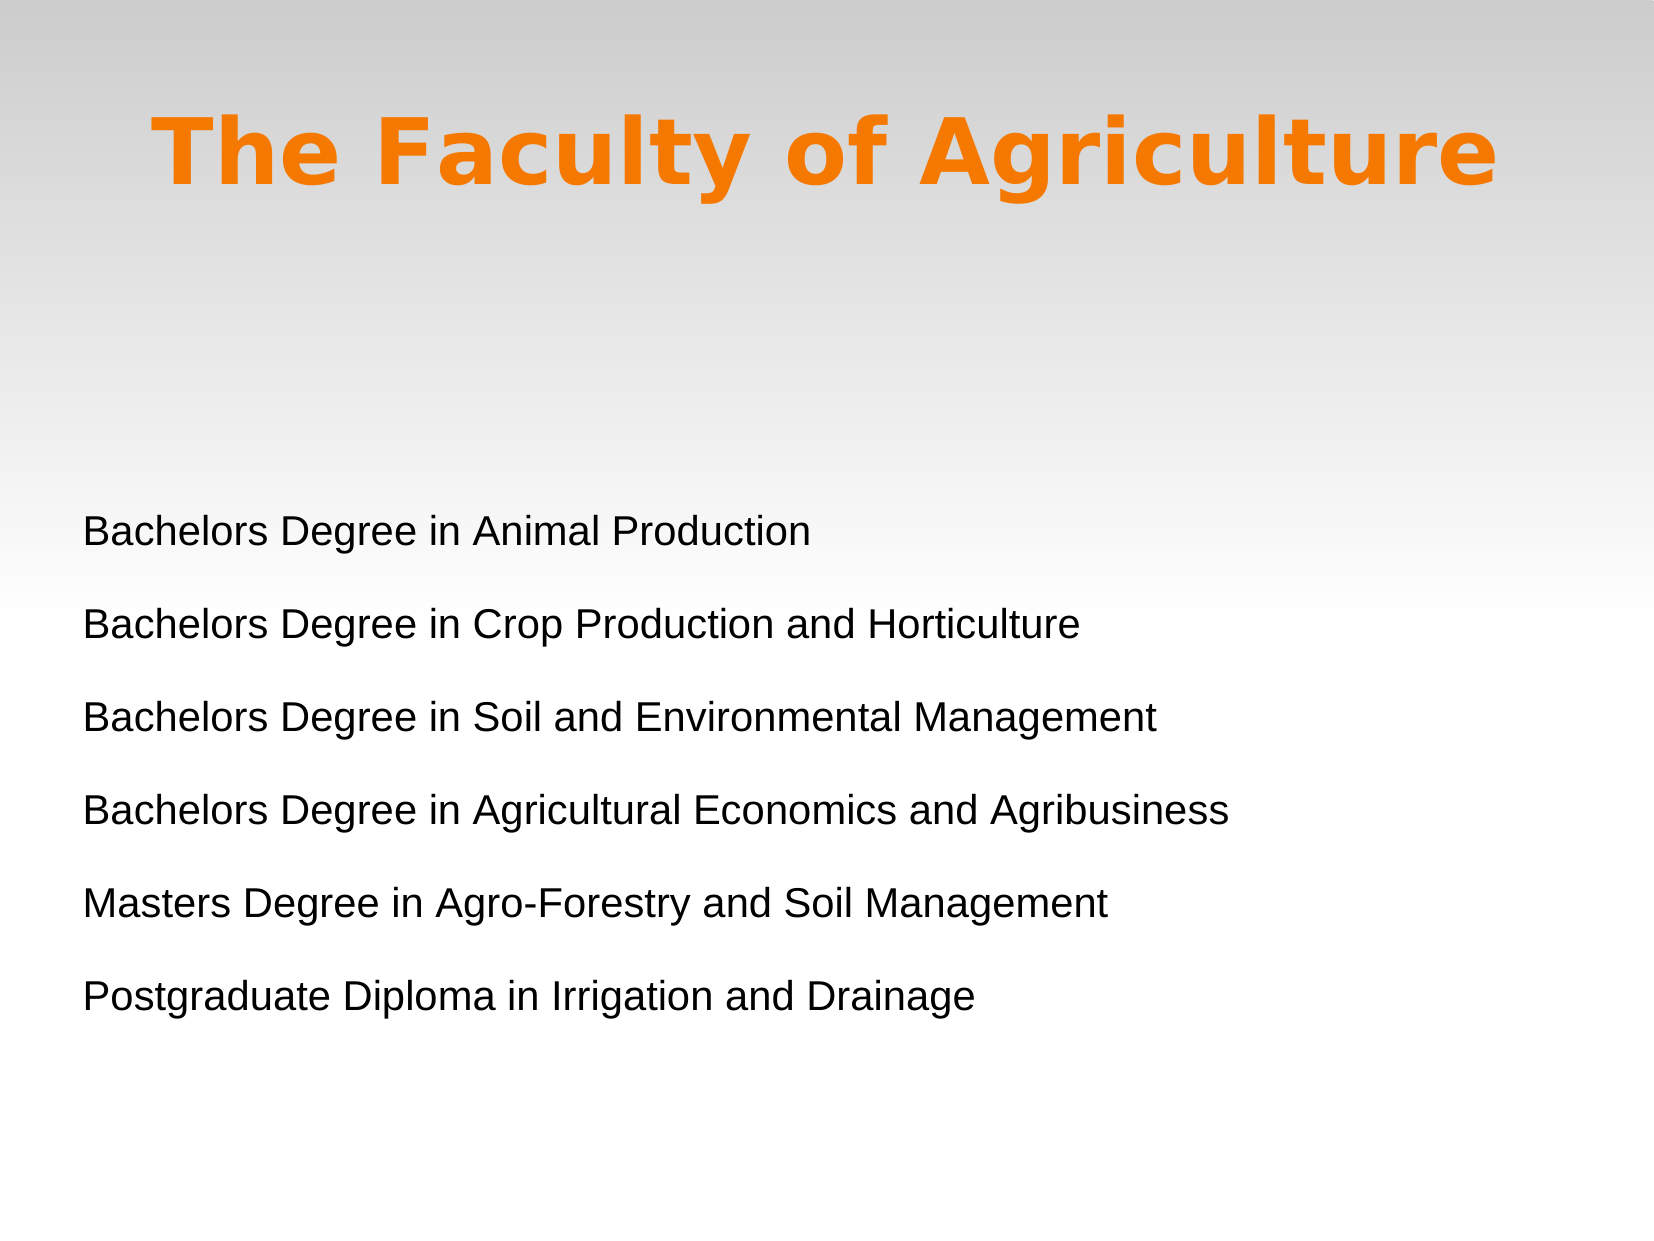

# The Faculty of Agriculture
Bachelors Degree in Animal Production
Bachelors Degree in Crop Production and Horticulture
Bachelors Degree in Soil and Environmental Management
Bachelors Degree in Agricultural Economics and Agribusiness
Masters Degree in Agro-Forestry and Soil Management
Postgraduate Diploma in Irrigation and Drainage